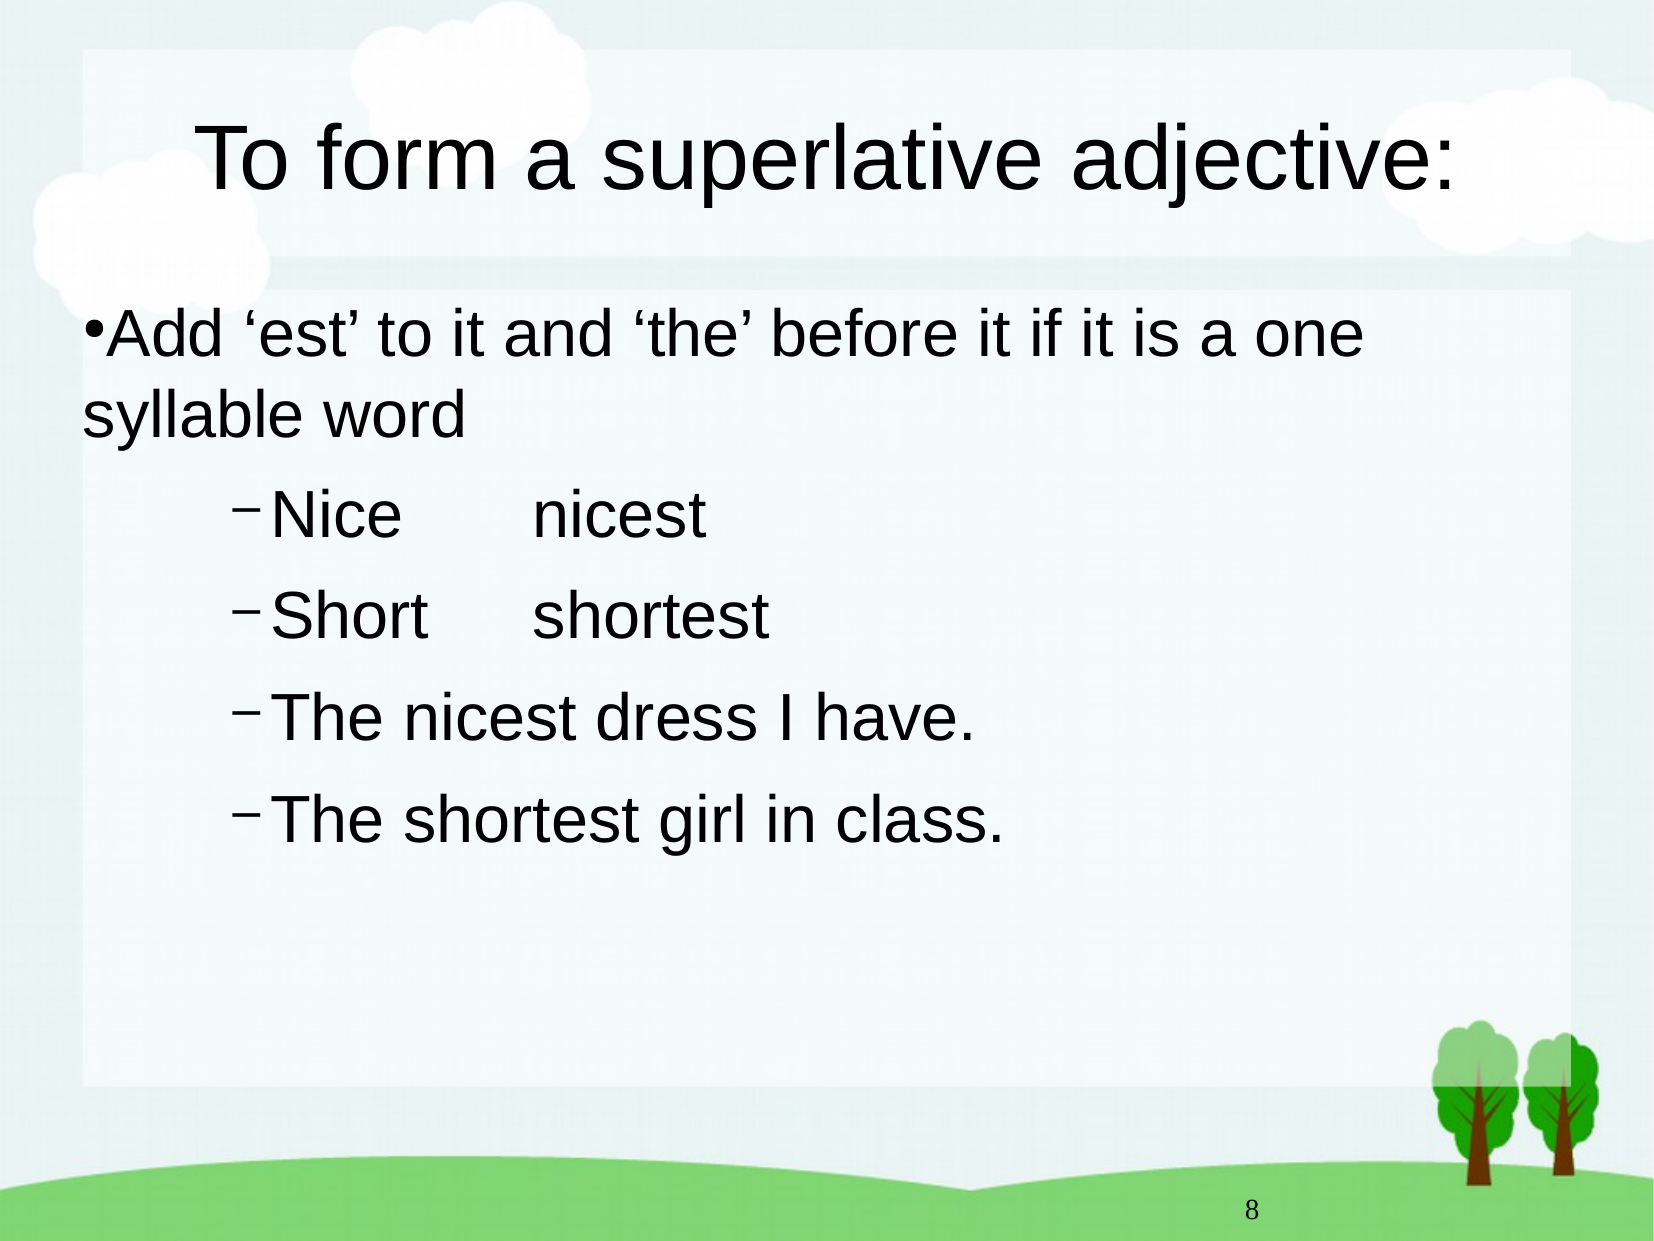

# To form a superlative adjective:
Add ‘est’ to it and ‘the’ before it if it is a one syllable word
Nice		nicest
Short		shortest
The nicest dress I have.
The shortest girl in class.